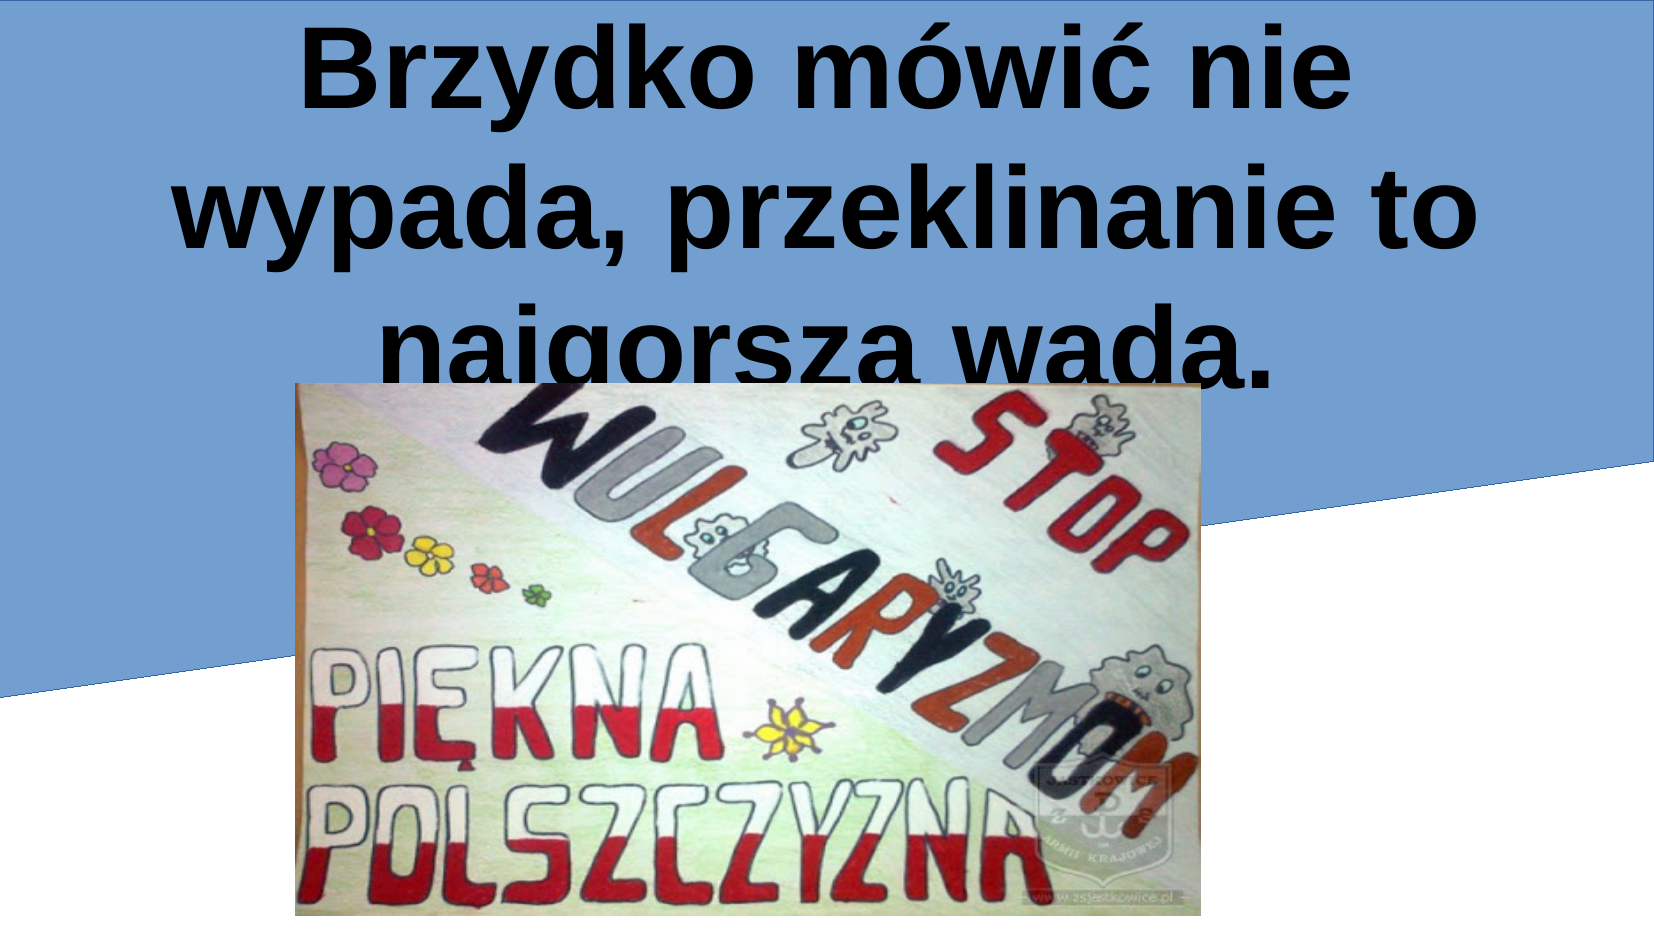

# Brzydko mówić nie wypada, przeklinanie to najgorsza wada.